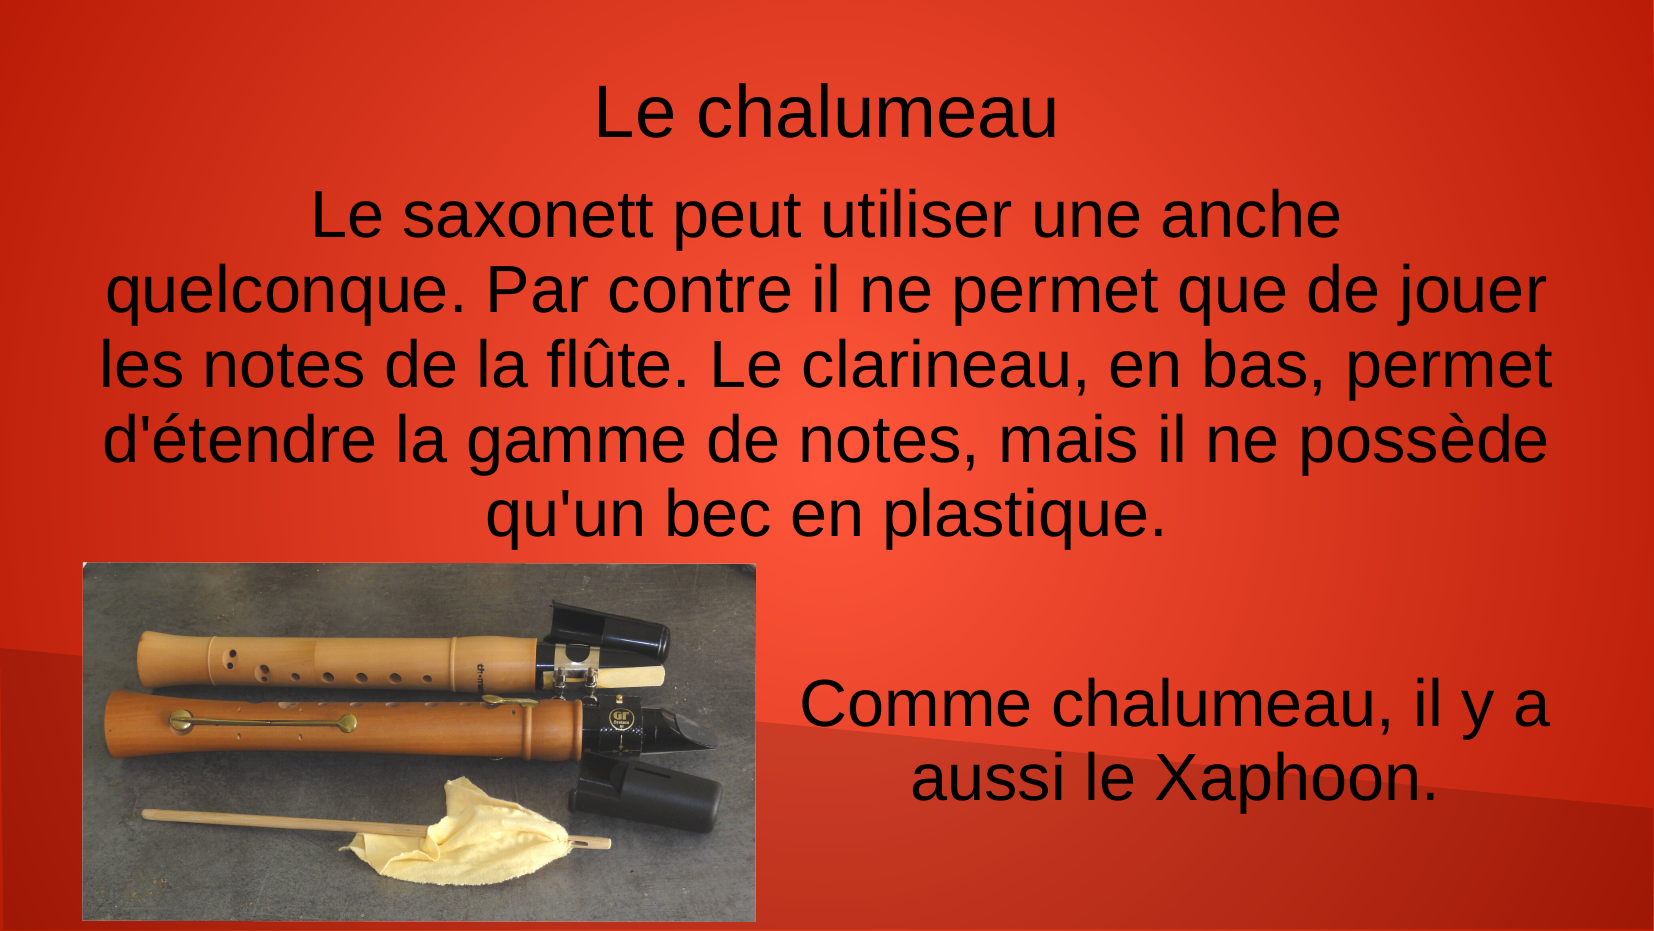

# Le chalumeau
Le saxonett peut utiliser une anche quelconque. Par contre il ne permet que de jouer les notes de la flûte. Le clarineau, en bas, permet d'étendre la gamme de notes, mais il ne possède qu'un bec en plastique.
Comme chalumeau, il y a aussi le Xaphoon.